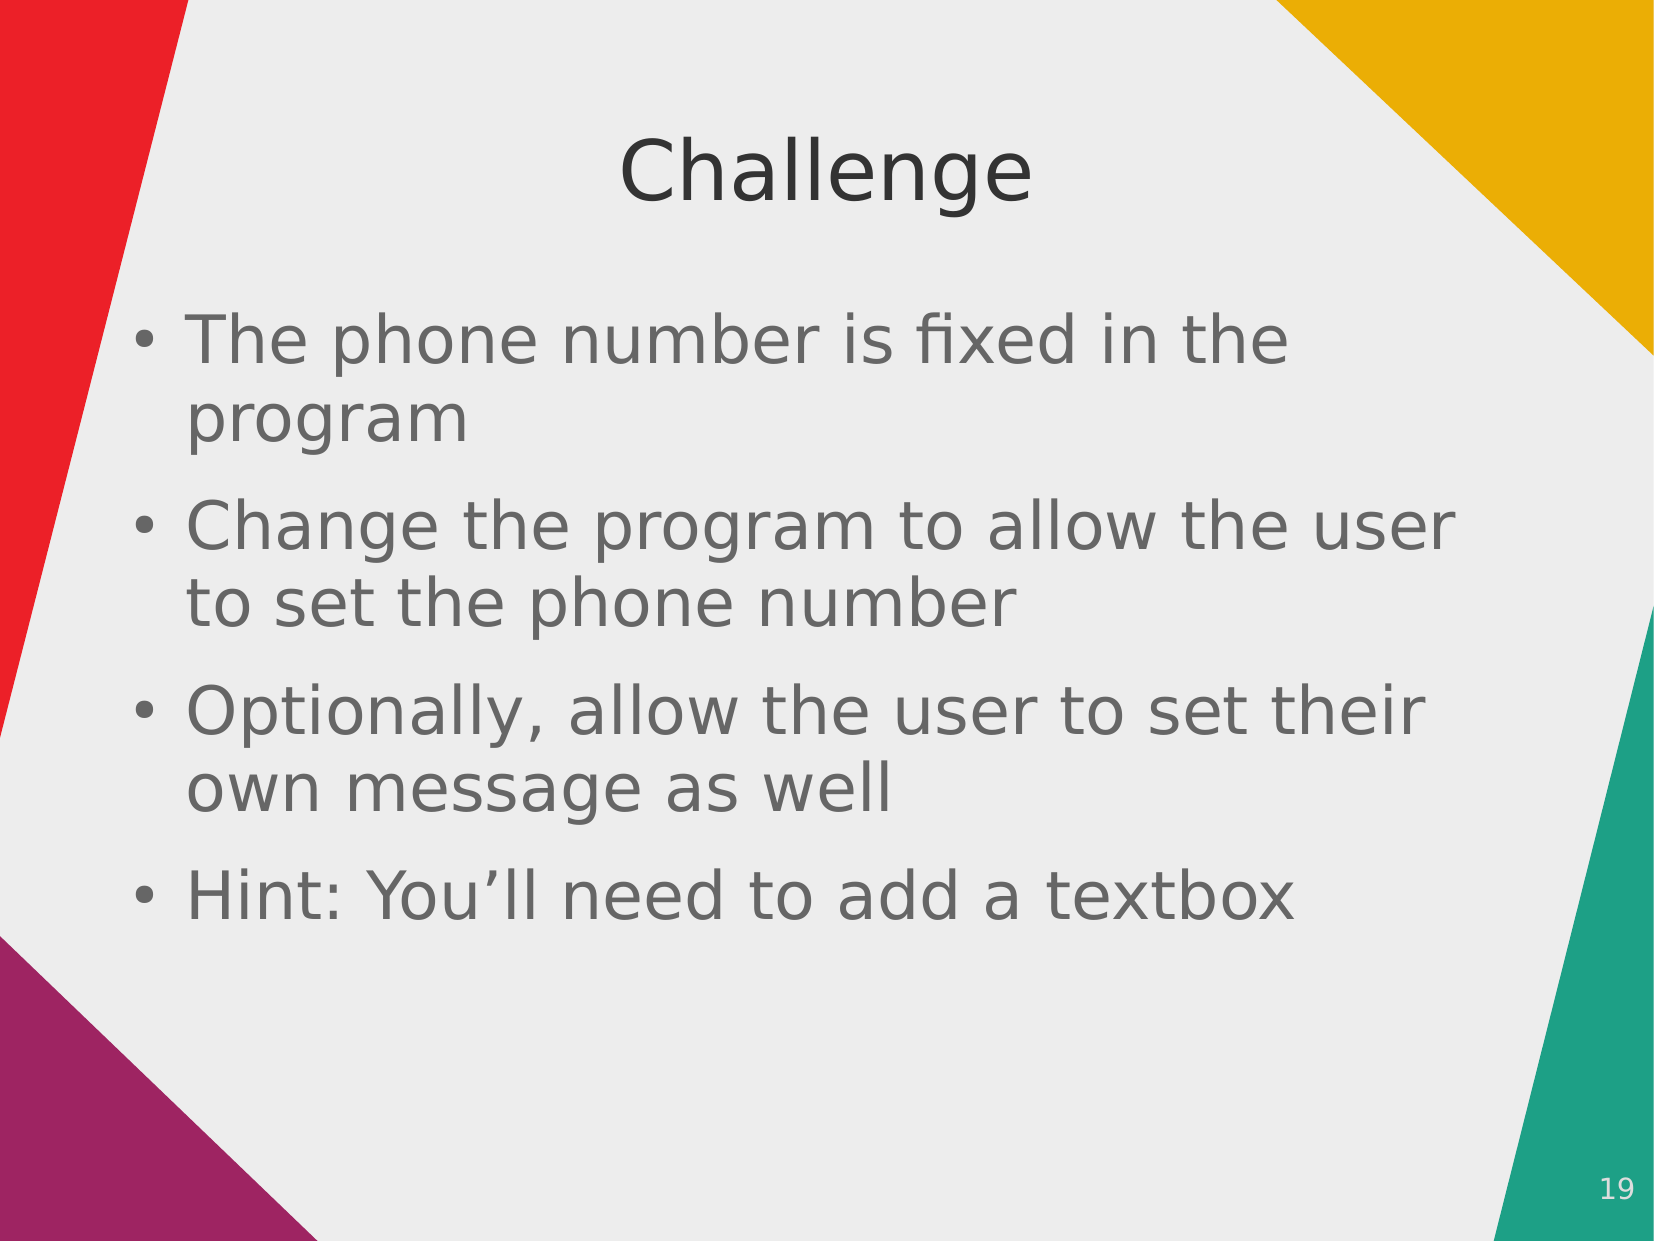

# Challenge
The phone number is fixed in the program
Change the program to allow the user to set the phone number
Optionally, allow the user to set their own message as well
Hint: You’ll need to add a textbox
19